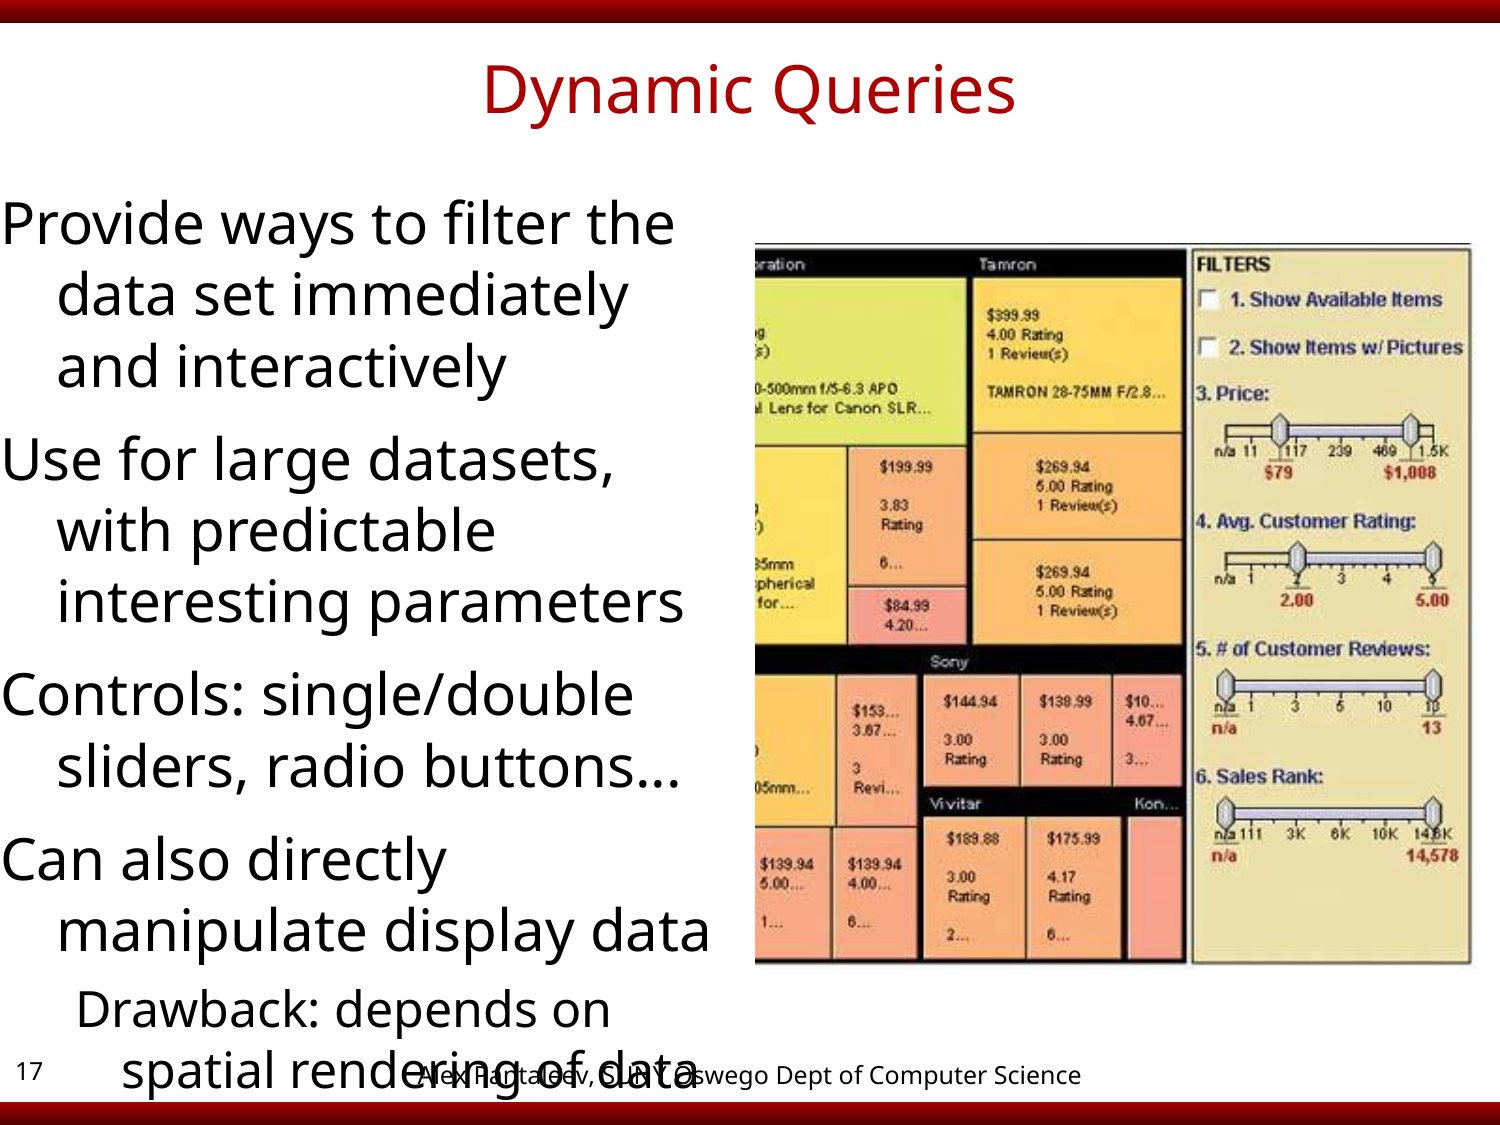

# Dynamic Queries
Provide ways to filter the data set immediately and interactively
Use for large datasets, with predictable interesting parameters
Controls: single/double sliders, radio buttons...
Can also directly manipulate display data
Drawback: depends on spatial rendering of data
17